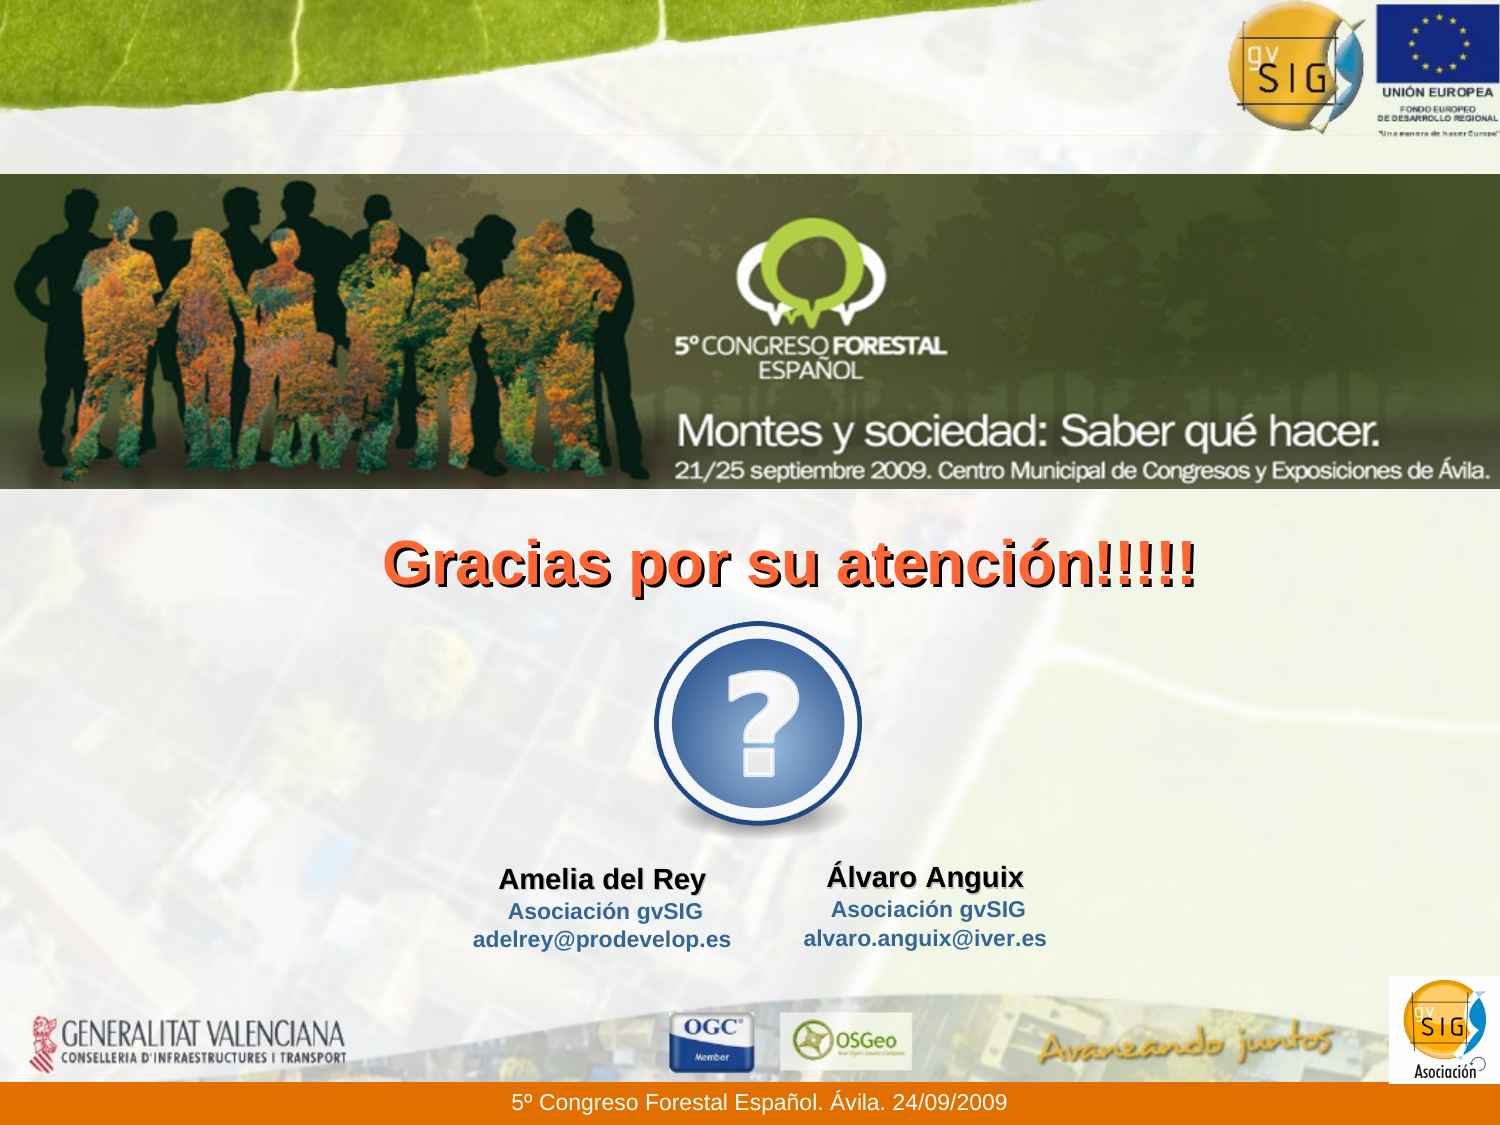

Gracias por su atención!!!!!
Álvaro Anguix
 Asociación gvSIG
alvaro.anguix@iver.es
Amelia del Rey
 Asociación gvSIG
adelrey@prodevelop.es